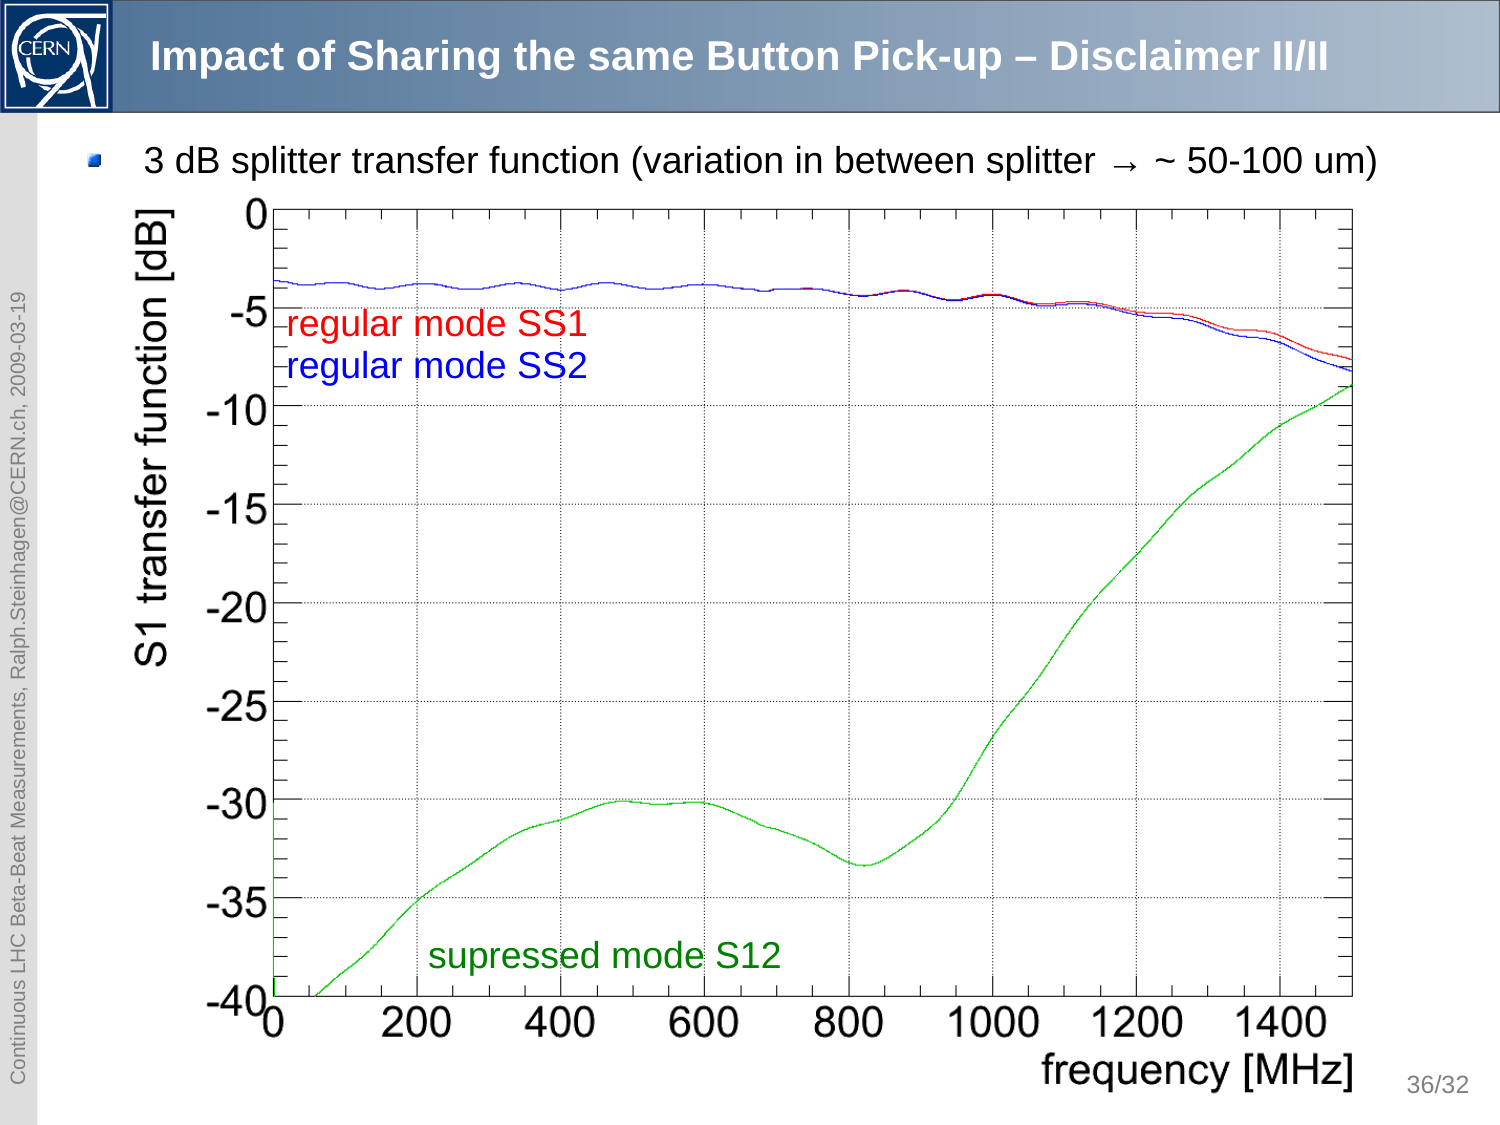

# Impact of Sharing the same Button Pick-up – Disclaimer II/II
3 dB splitter transfer function (variation in between splitter → ~ 50-100 um)
regular mode SS1
regular mode SS2
supressed mode S12